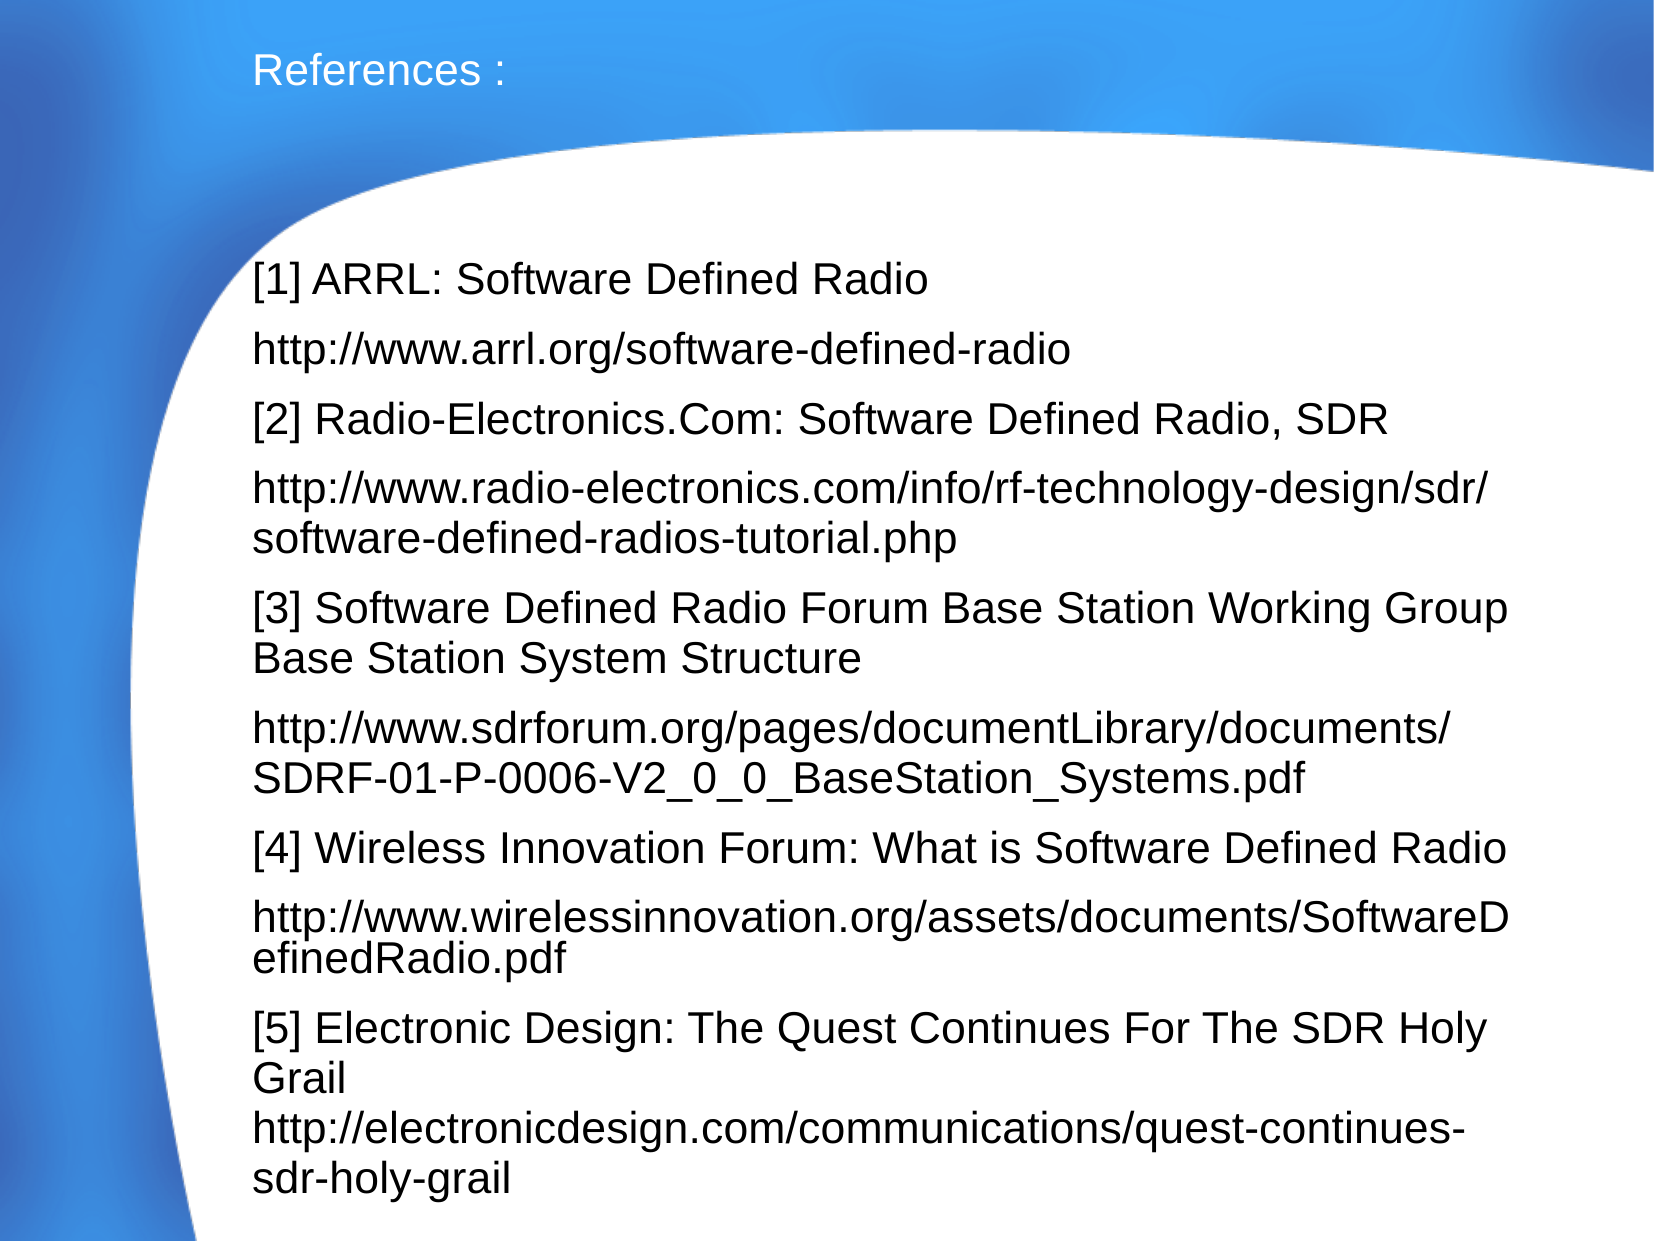

# References :
[1] ARRL: Software Defined Radio
http://www.arrl.org/software-defined-radio
[2] Radio-Electronics.Com: Software Defined Radio, SDR
http://www.radio-electronics.com/info/rf-technology-design/sdr/software-defined-radios-tutorial.php
[3] Software Defined Radio Forum Base Station Working Group Base Station System Structure
http://www.sdrforum.org/pages/documentLibrary/documents/SDRF-01-P-0006-V2_0_0_BaseStation_Systems.pdf
[4] Wireless Innovation Forum: What is Software Defined Radio
http://www.wirelessinnovation.org/assets/documents/SoftwareDefinedRadio.pdf
[5] Electronic Design: The Quest Continues For The SDR Holy Grail
http://electronicdesign.com/communications/quest-continues-sdr-holy-grail